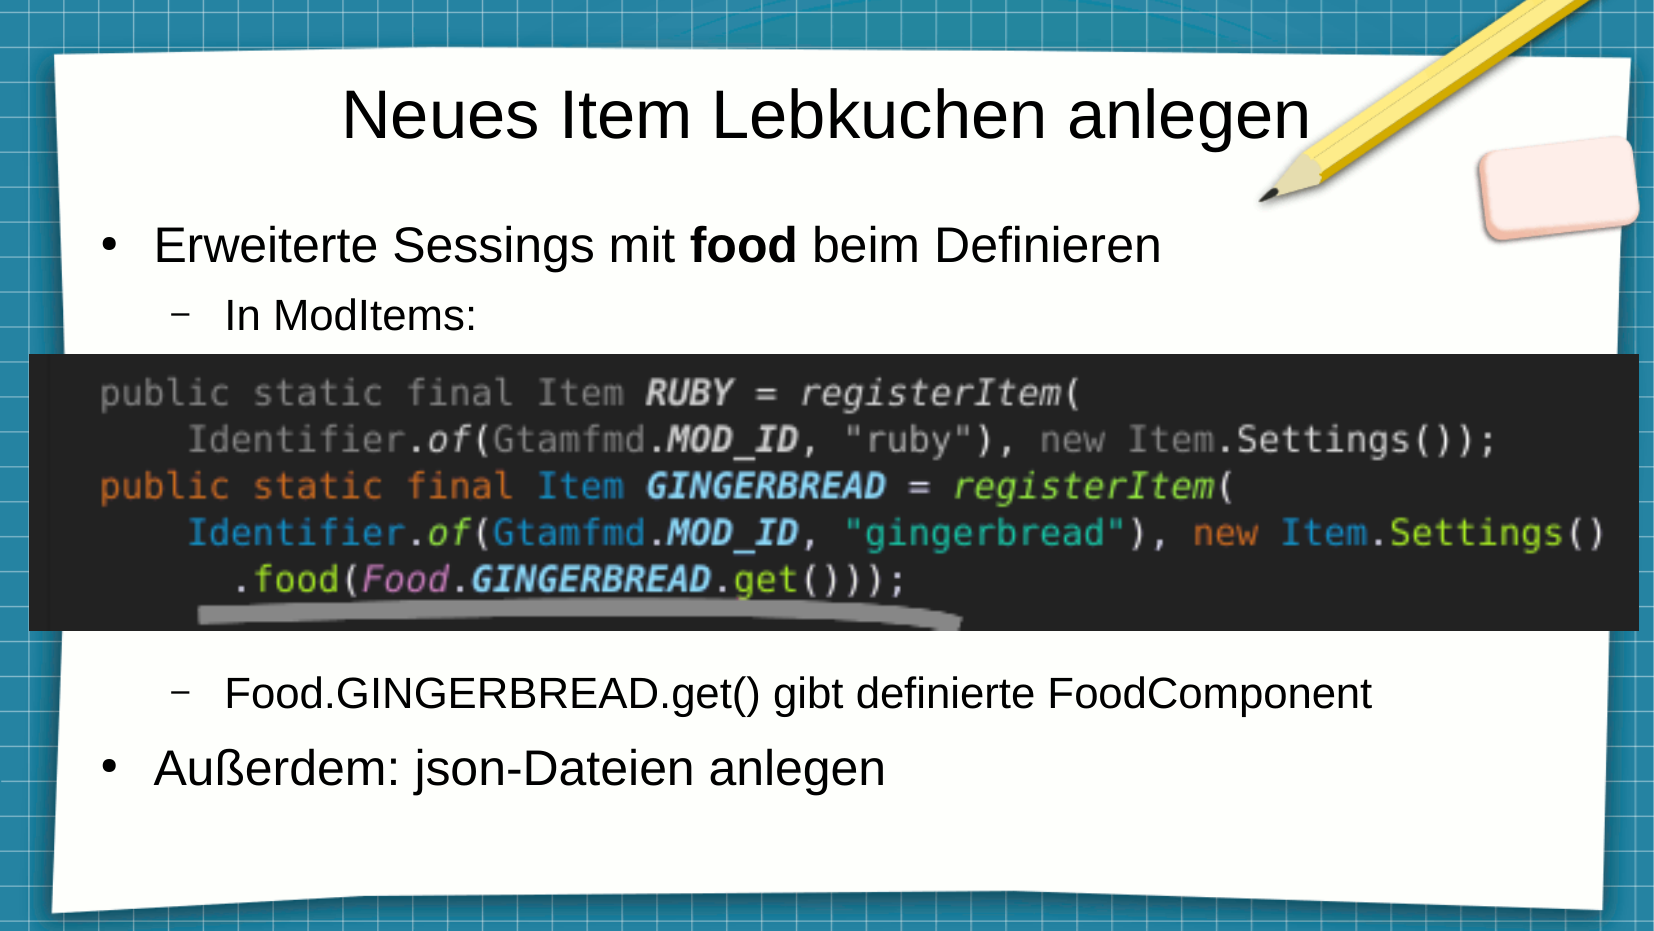

# Neues Item Lebkuchen anlegen
Erweiterte Sessings mit food beim Definieren
In ModItems:
Food.GINGERBREAD.get() gibt definierte FoodComponent
Außerdem: json-Dateien anlegen